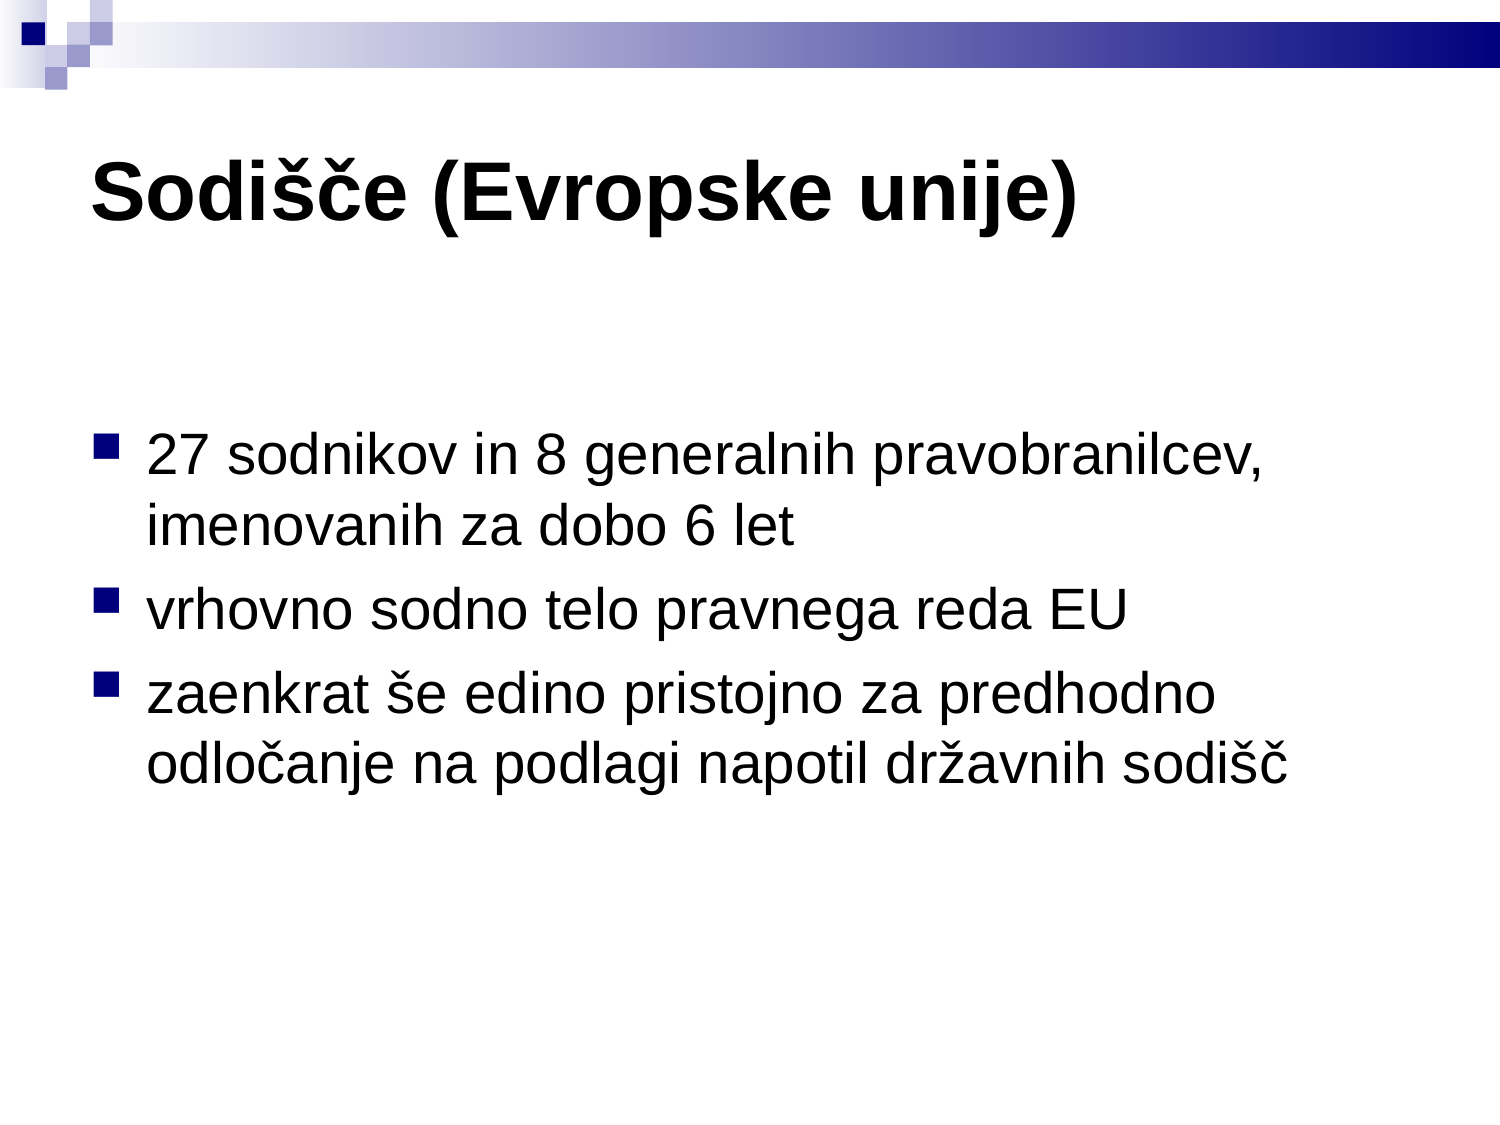

# Sodišče (Evropske unije)
27 sodnikov in 8 generalnih pravobranilcev, imenovanih za dobo 6 let
vrhovno sodno telo pravnega reda EU
zaenkrat še edino pristojno za predhodno odločanje na podlagi napotil državnih sodišč